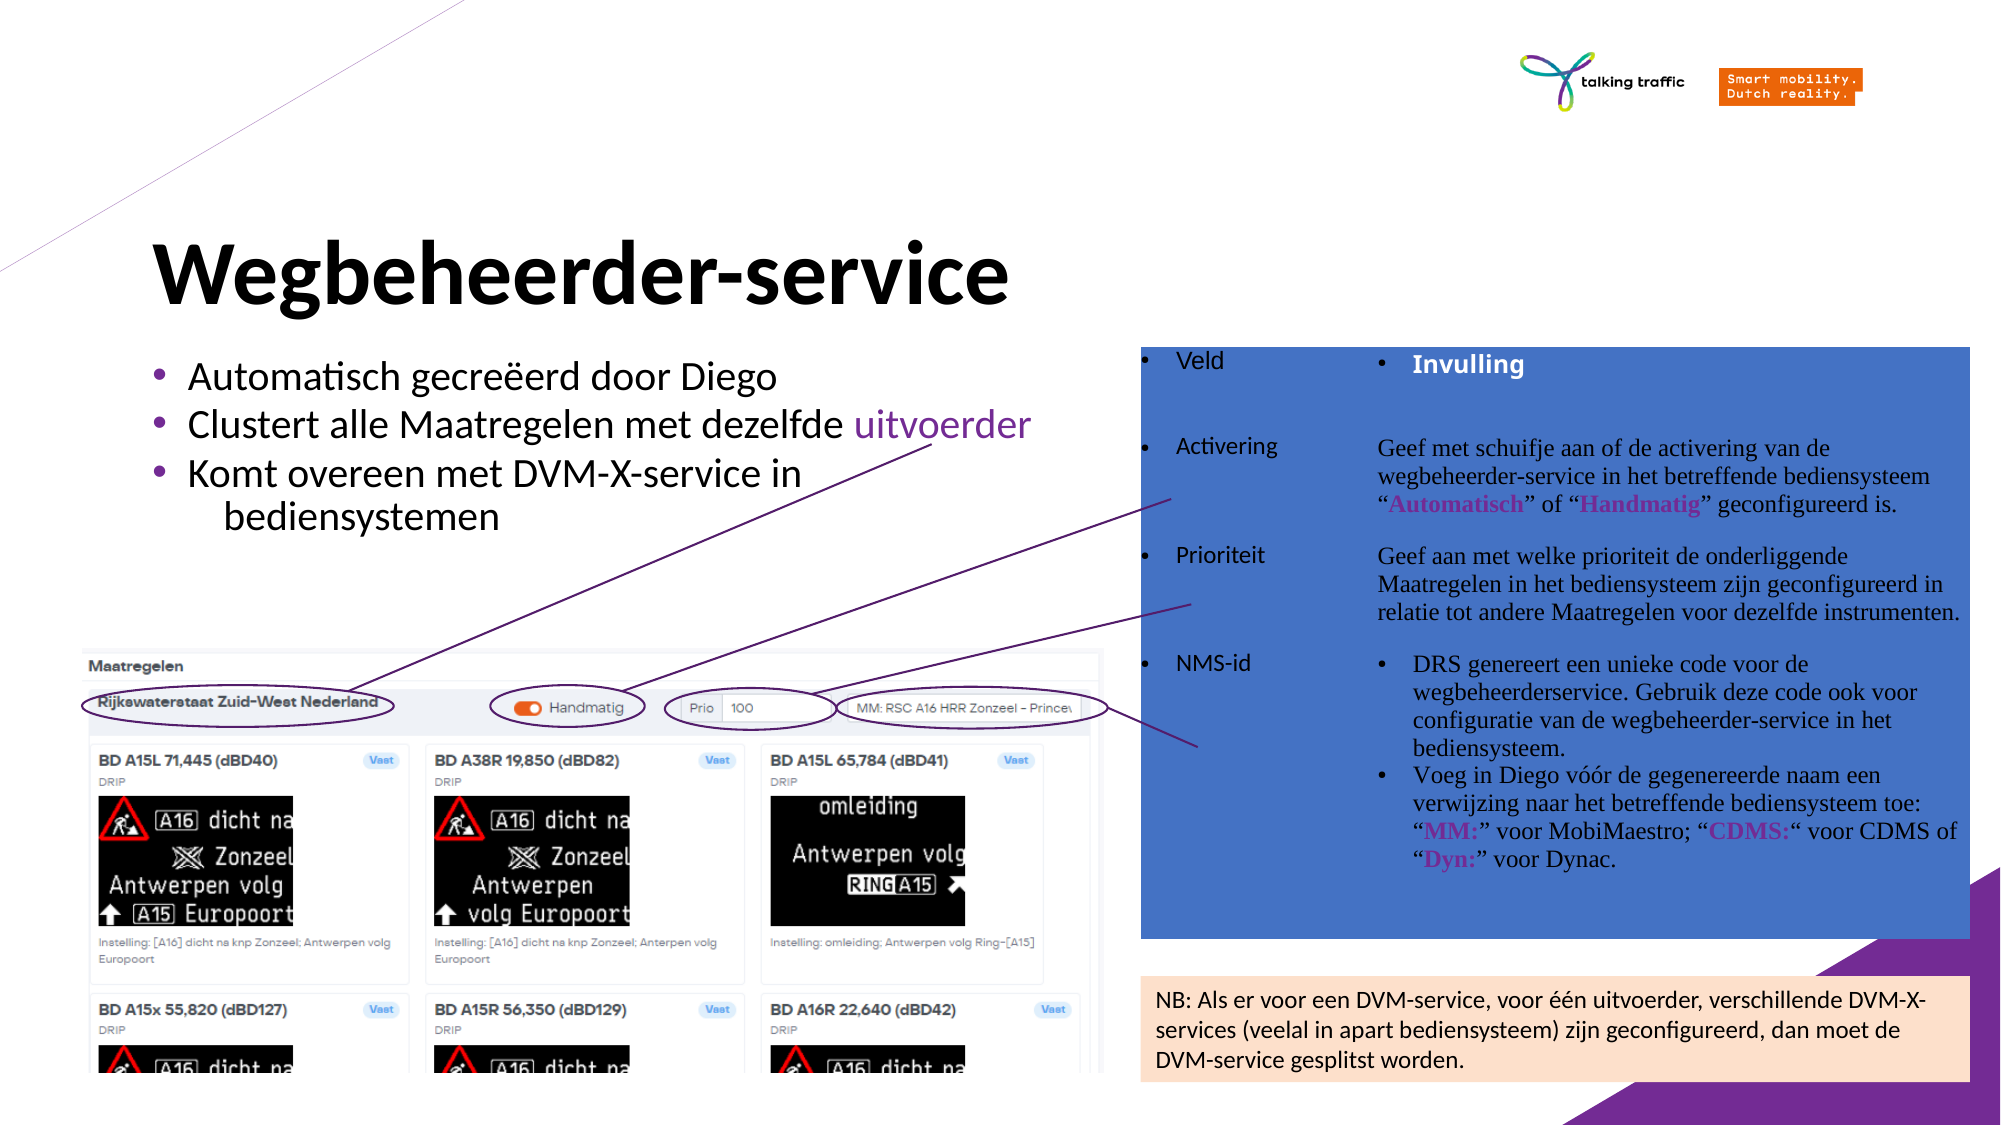

Wegbeheerder-service
| Veld | Invulling |
| --- | --- |
| Activering | Geef met schuifje aan of de activering van de wegbeheerder-service in het betreffende bediensysteem “Automatisch” of “Handmatig” geconfigureerd is. |
| Prioriteit | Geef aan met welke prioriteit de onderliggende Maatregelen in het bediensysteem zijn geconfigureerd in relatie tot andere Maatregelen voor dezelfde instrumenten. |
| NMS-id | DRS genereert een unieke code voor de wegbeheerderservice. Gebruik deze code ook voor configuratie van de wegbeheerder-service in het bediensysteem. Voeg in Diego vóór de gegenereerde naam een verwijzing naar het betreffende bediensysteem toe: “MM:” voor MobiMaestro; “CDMS:“ voor CDMS of “Dyn:” voor Dynac. |
# Automatisch gecreëerd door Diego
Clustert alle Maatregelen met dezelfde uitvoerder
Komt overeen met DVM-X-service in bediensystemen
NB: Als er voor een DVM-service, voor één uitvoerder, verschillende DVM-X-services (veelal in apart bediensysteem) zijn geconfigureerd, dan moet de DVM-service gesplitst worden.
68